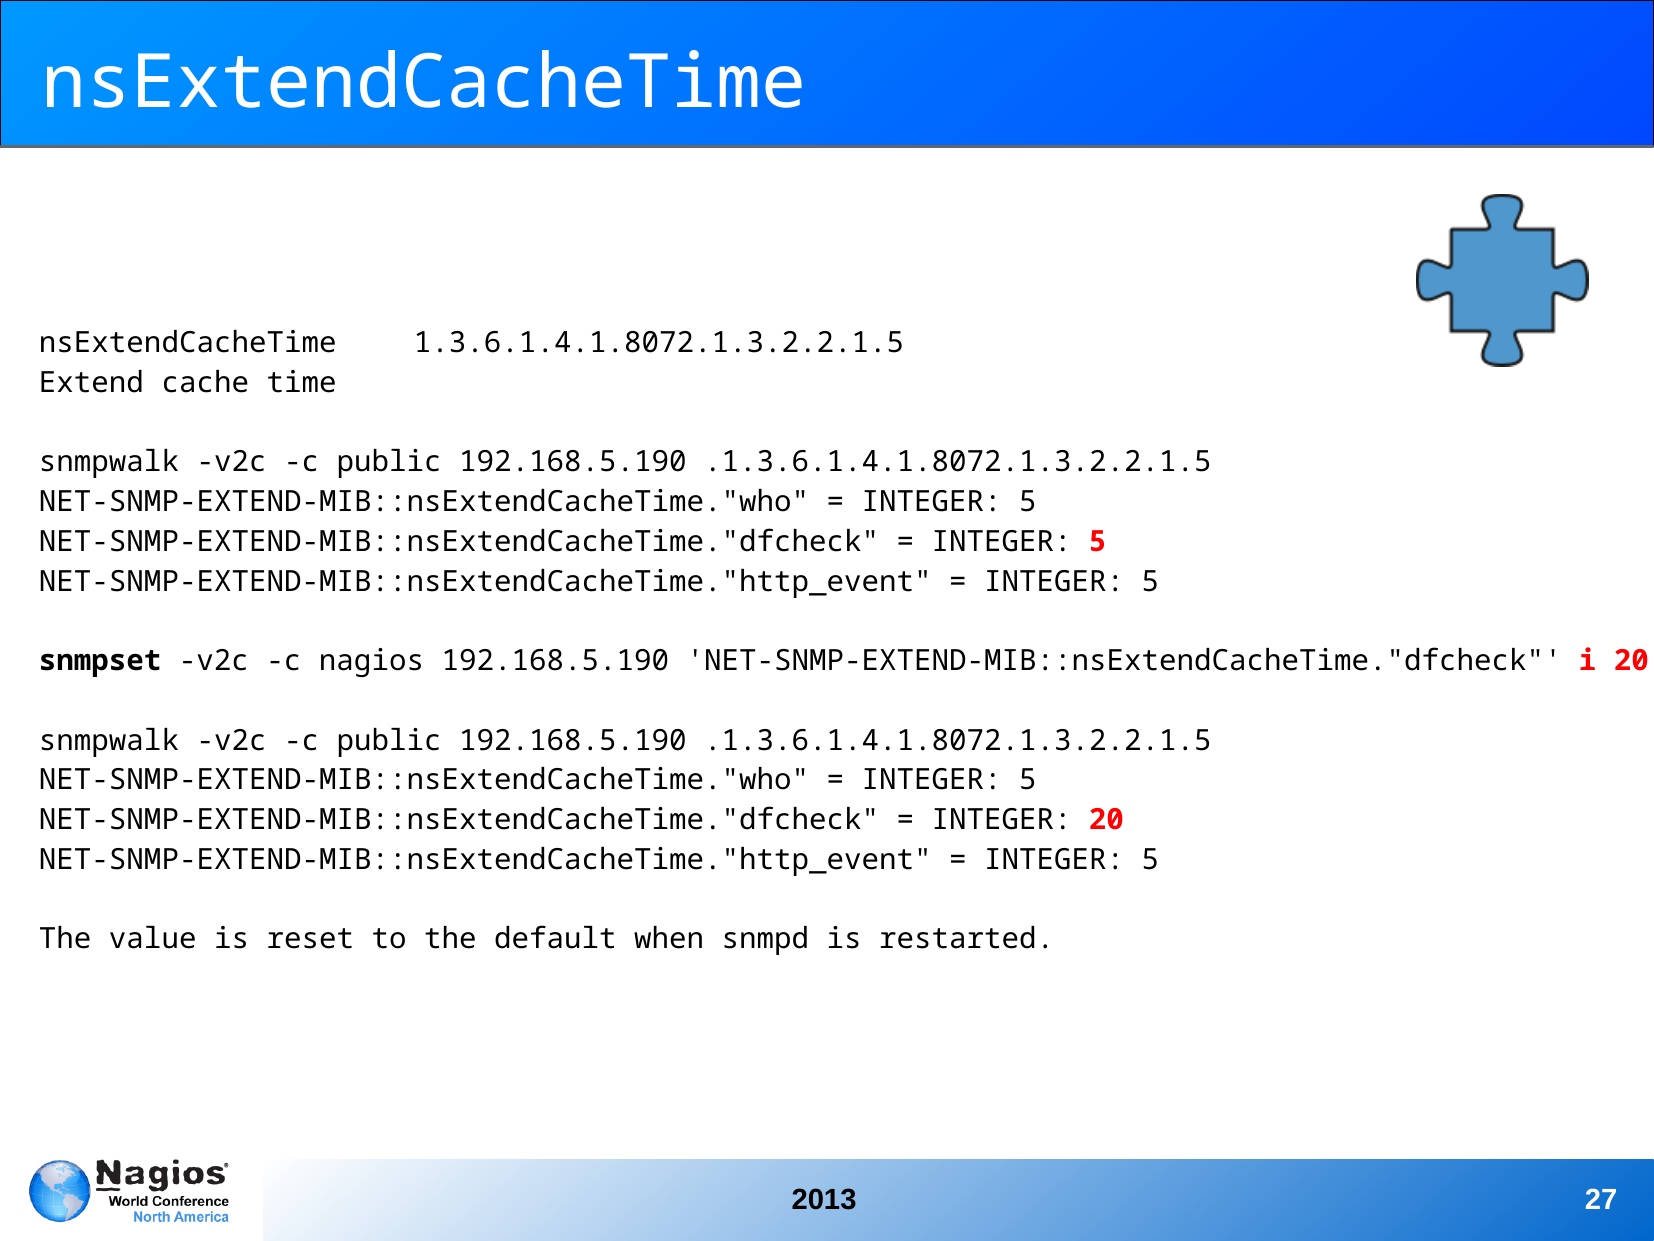

# nsExtendCacheTime
nsExtendCacheTime 	1.3.6.1.4.1.8072.1.3.2.2.1.5
Extend cache time
snmpwalk -v2c -c public 192.168.5.190 .1.3.6.1.4.1.8072.1.3.2.2.1.5
NET-SNMP-EXTEND-MIB::nsExtendCacheTime."who" = INTEGER: 5
NET-SNMP-EXTEND-MIB::nsExtendCacheTime."dfcheck" = INTEGER: 5
NET-SNMP-EXTEND-MIB::nsExtendCacheTime."http_event" = INTEGER: 5
snmpset -v2c -c nagios 192.168.5.190 'NET-SNMP-EXTEND-MIB::nsExtendCacheTime."dfcheck"' i 20
snmpwalk -v2c -c public 192.168.5.190 .1.3.6.1.4.1.8072.1.3.2.2.1.5
NET-SNMP-EXTEND-MIB::nsExtendCacheTime."who" = INTEGER: 5
NET-SNMP-EXTEND-MIB::nsExtendCacheTime."dfcheck" = INTEGER: 20
NET-SNMP-EXTEND-MIB::nsExtendCacheTime."http_event" = INTEGER: 5
The value is reset to the default when snmpd is restarted.
2011
27